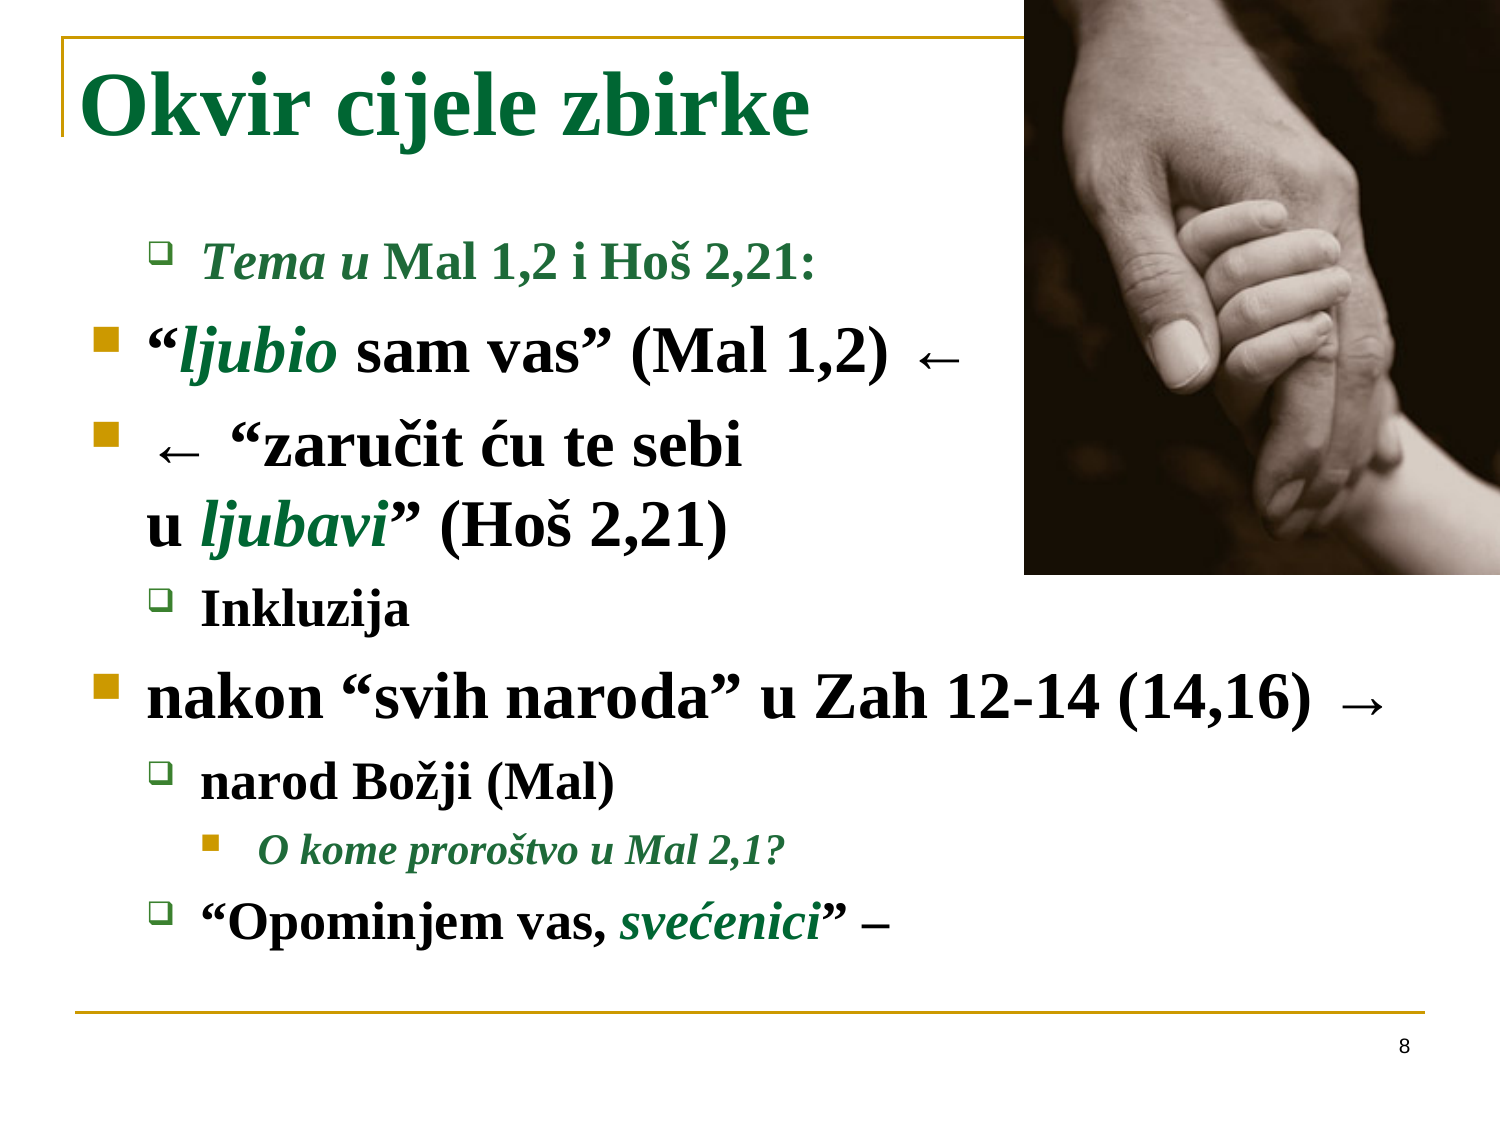

# Okvir cijele zbirke
Tema u Mal 1,2 i Hoš 2,21:
“ljubio sam vas” (Mal 1,2) ←
← “zaručit ću te sebi
u ljubavi” (Hoš 2,21)
Inkluzija
nakon “svih naroda” u Zah 12-14 (14,16) →
narod Božji (Mal)
O kome proroštvo u Mal 2,1?
“Opominjem vas, svećenici” –